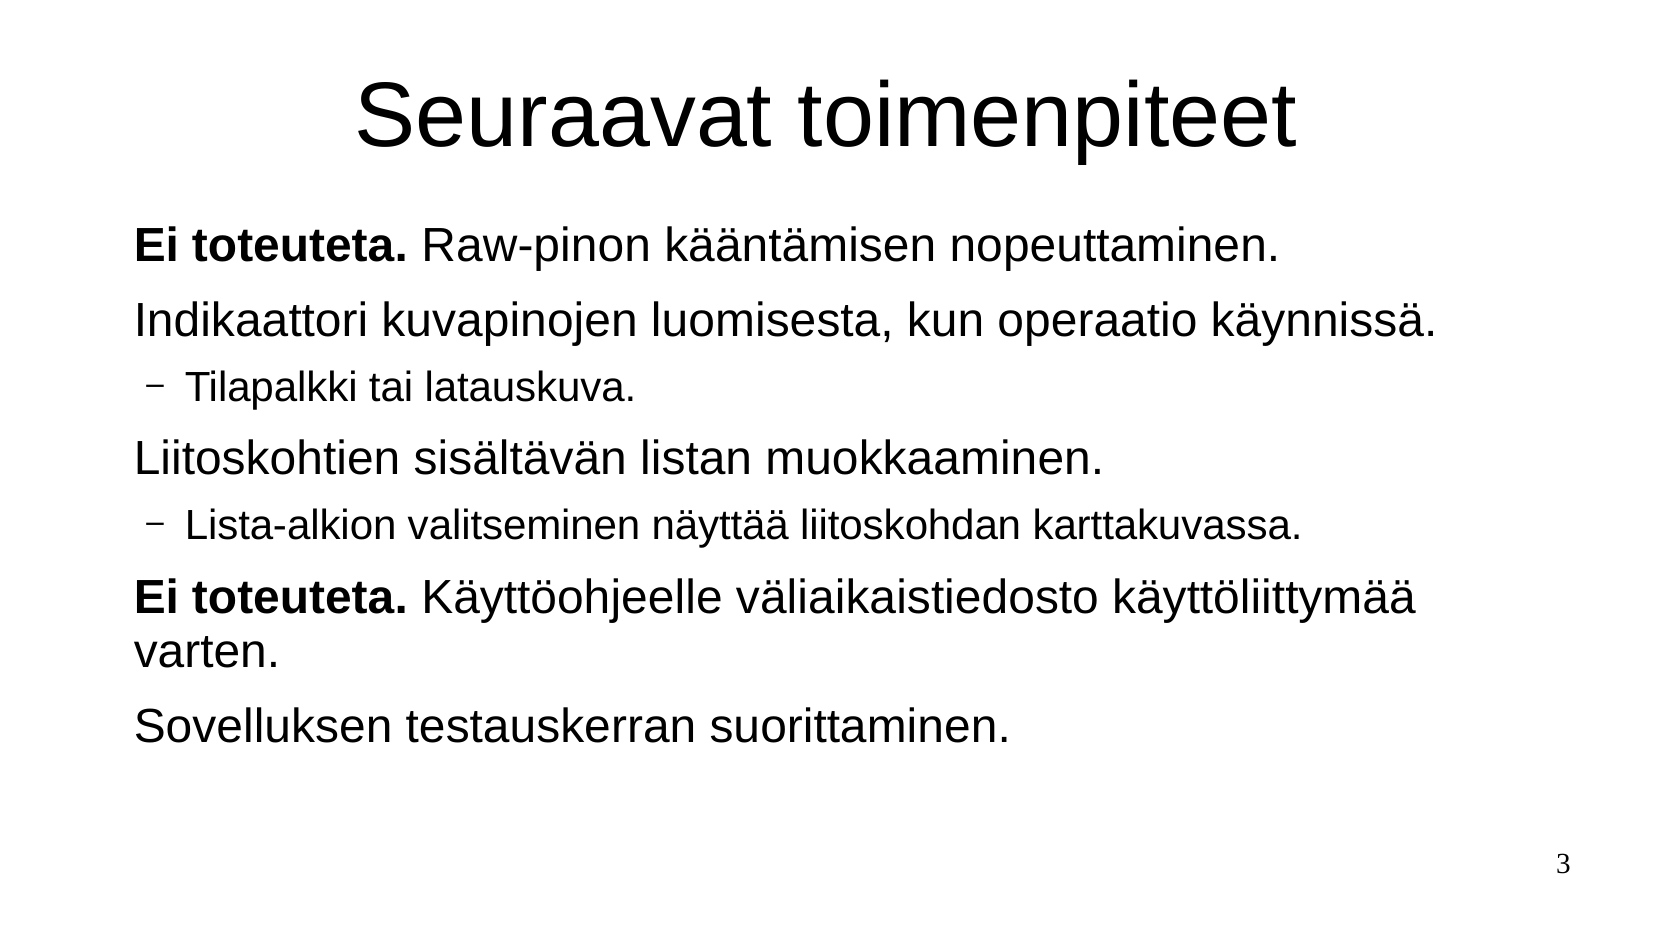

# Seuraavat toimenpiteet
Ei toteuteta. Raw-pinon kääntämisen nopeuttaminen.
Indikaattori kuvapinojen luomisesta, kun operaatio käynnissä.
Tilapalkki tai latauskuva.
Liitoskohtien sisältävän listan muokkaaminen.
Lista-alkion valitseminen näyttää liitoskohdan karttakuvassa.
Ei toteuteta. Käyttöohjeelle väliaikaistiedosto käyttöliittymää varten.
Sovelluksen testauskerran suorittaminen.
3